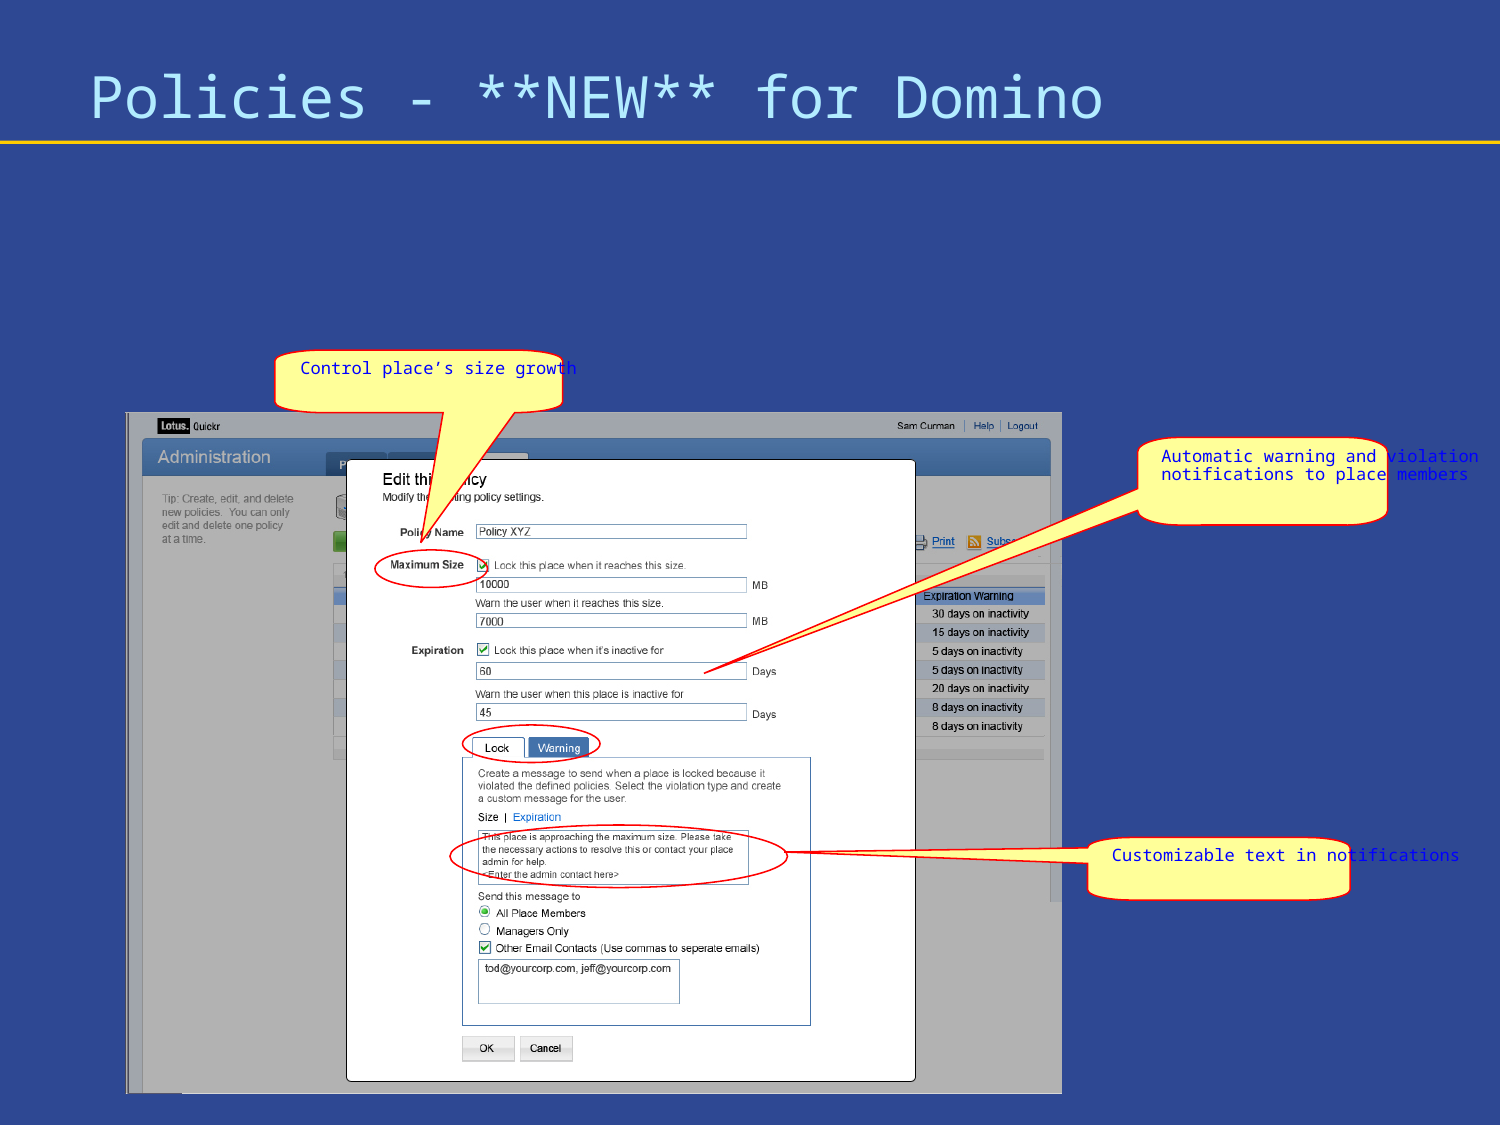

# Policies - **NEW** for Domino
Control place’s size growth
Automatic warning and violation
notifications to place members
Customizable text in notifications